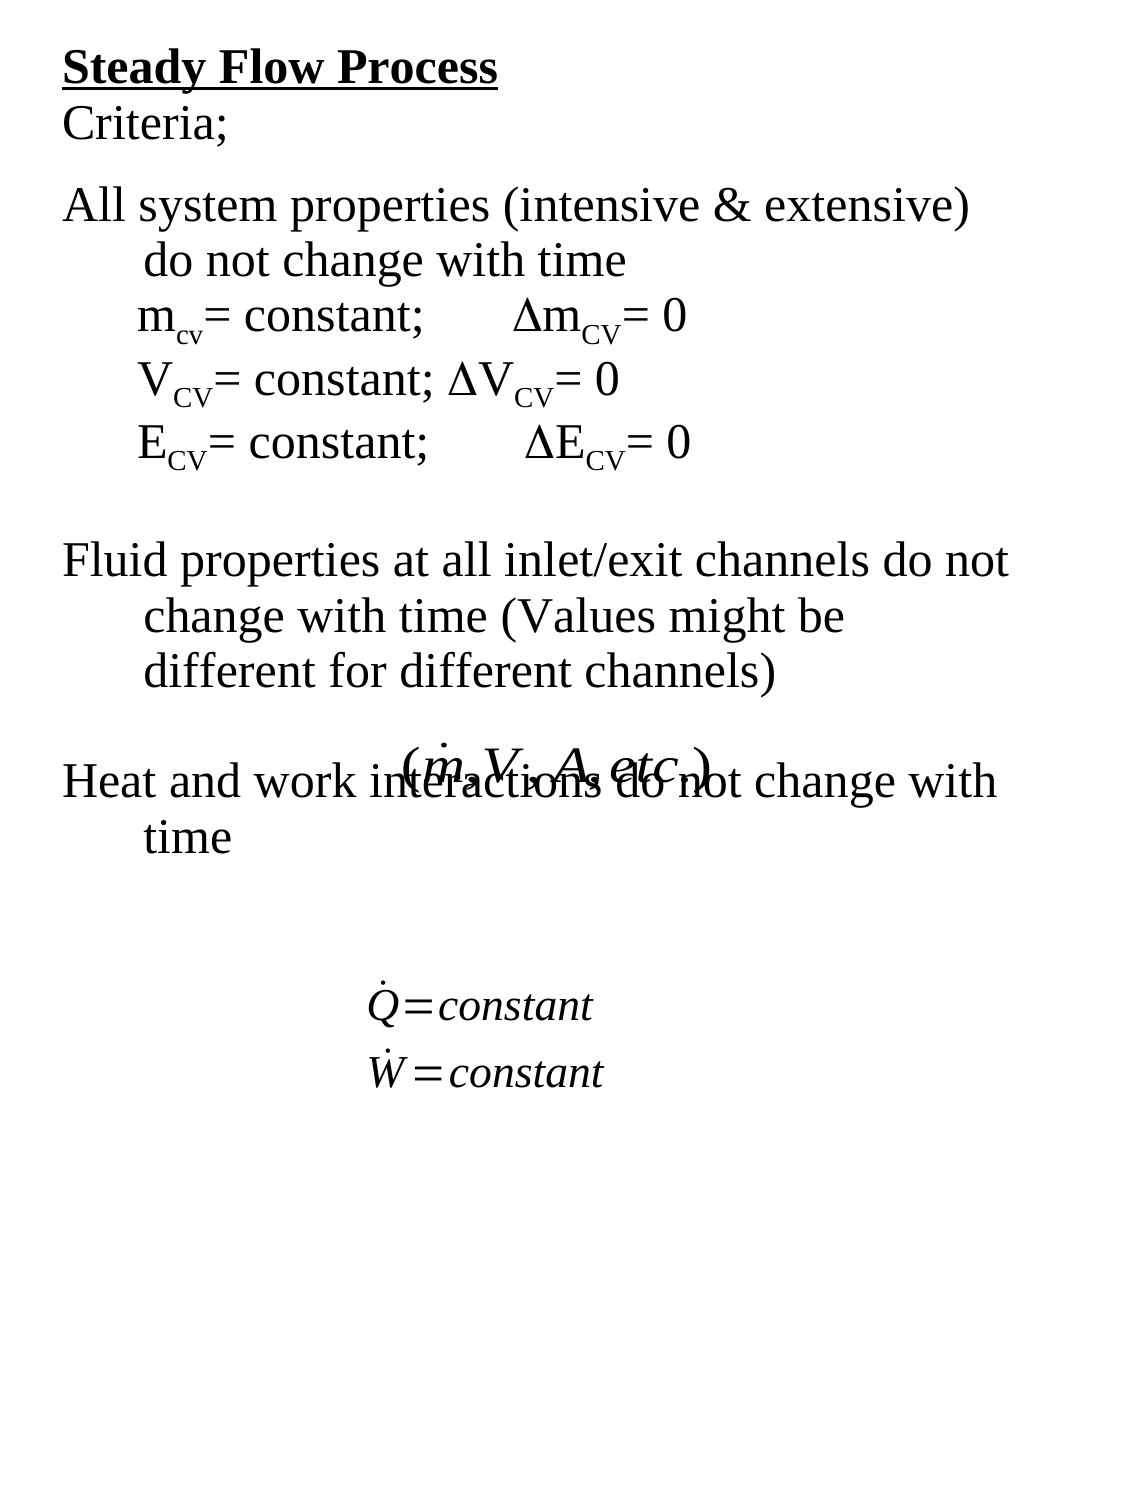

Steady Flow Process
Criteria;
All system properties (intensive & extensive) do not change with time
mcv= constant;	mCV= 0
VCV= constant; VCV= 0
ECV= constant;	 ECV= 0
Fluid properties at all inlet/exit channels do not change with time (Values might be different for different channels)
Heat and work interactions do not change with time